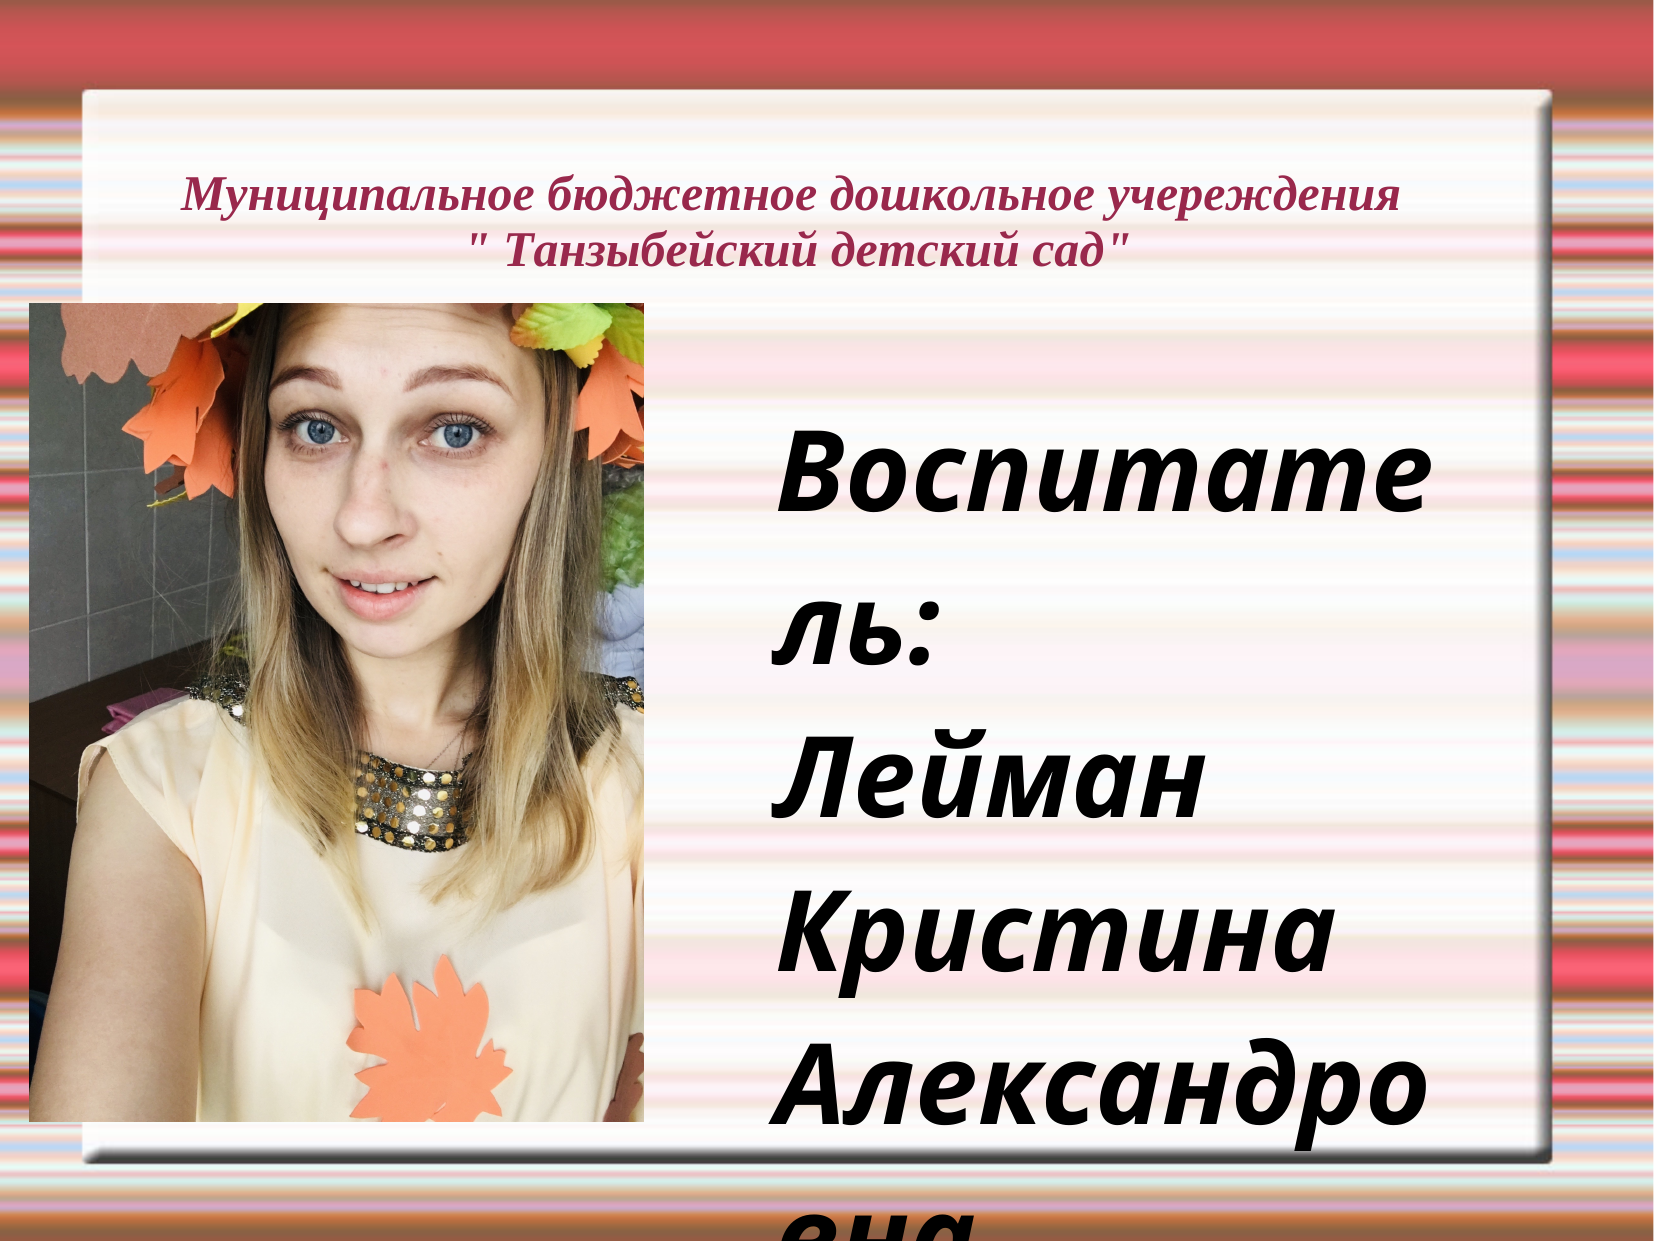

# Муниципальное бюджетное дошкольное учереждения " Танзыбейский детский сад"
Воспитатель:
Лейман Кристина Александровна